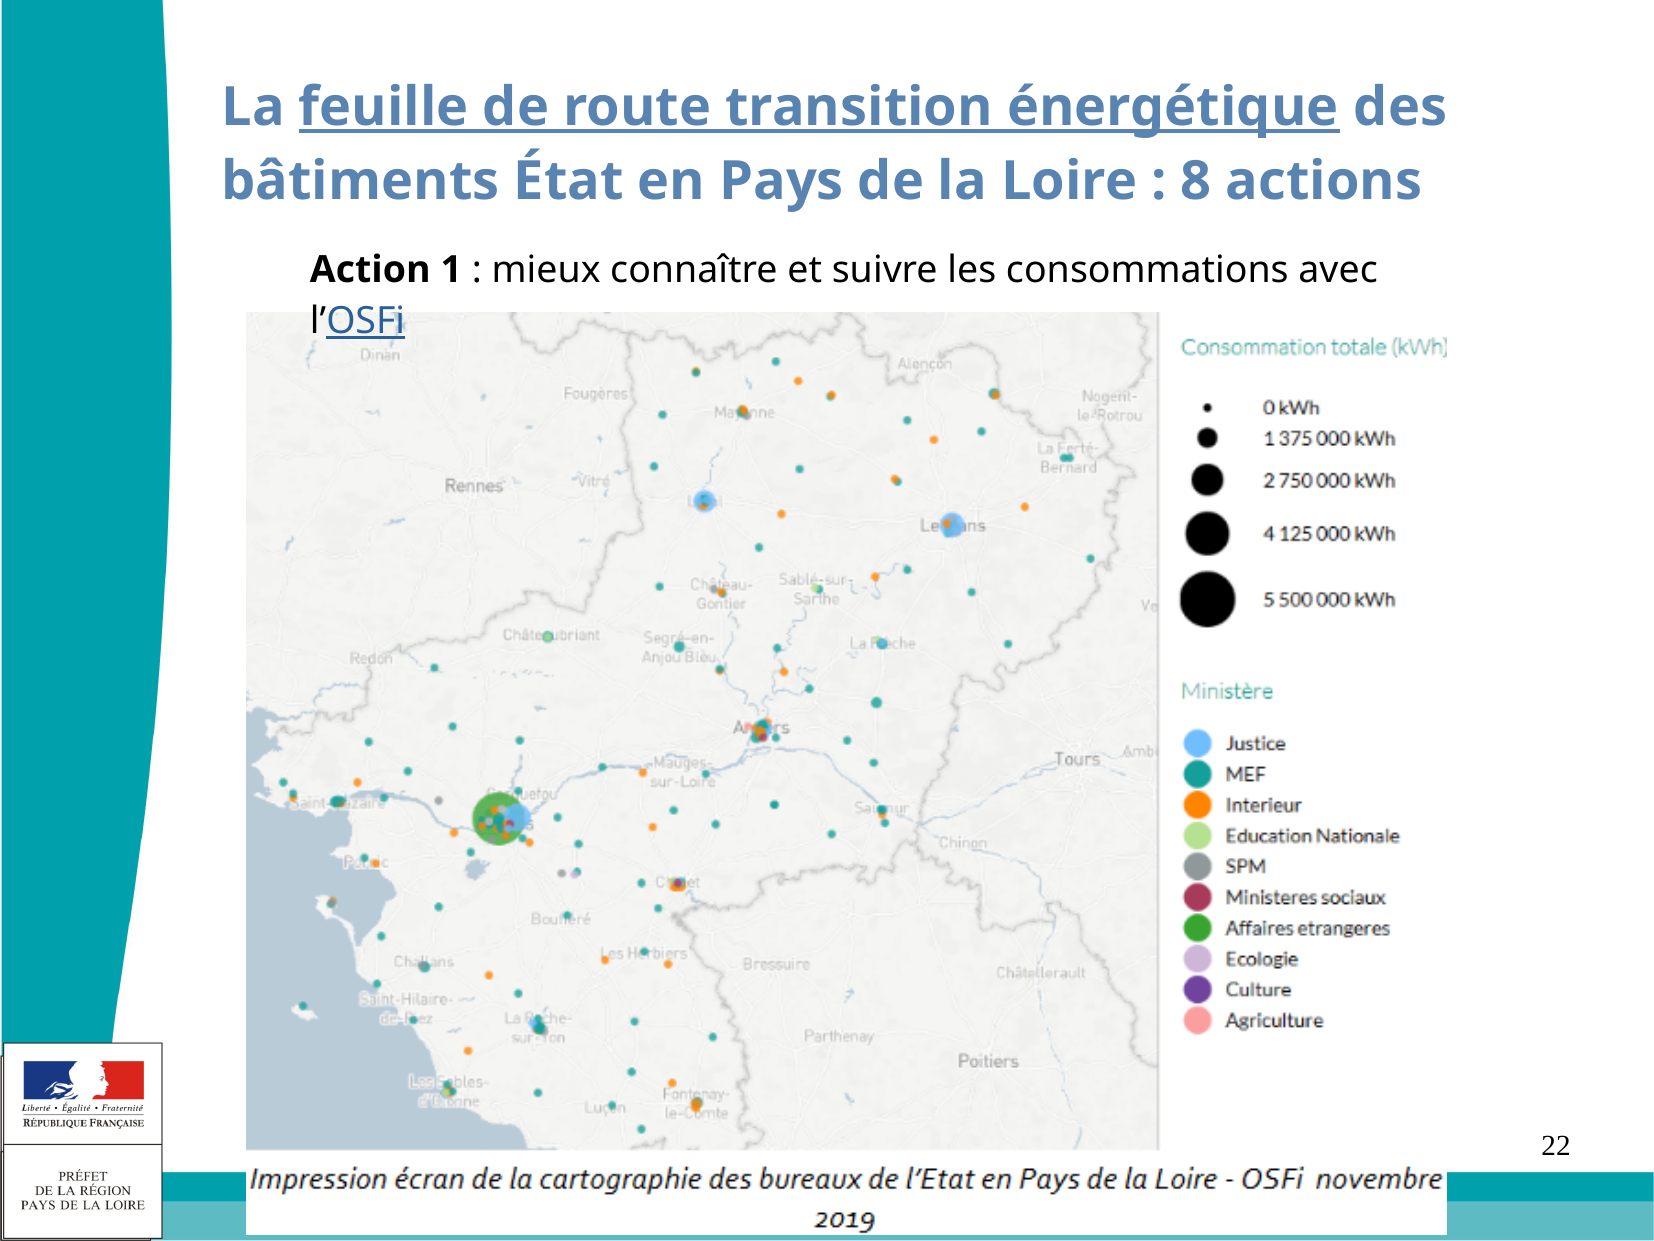

La feuille de route transition énergétique des bâtiments État en Pays de la Loire : 8 actions
Action 1 : mieux connaître et suivre les consommations avec l’OSFi
22